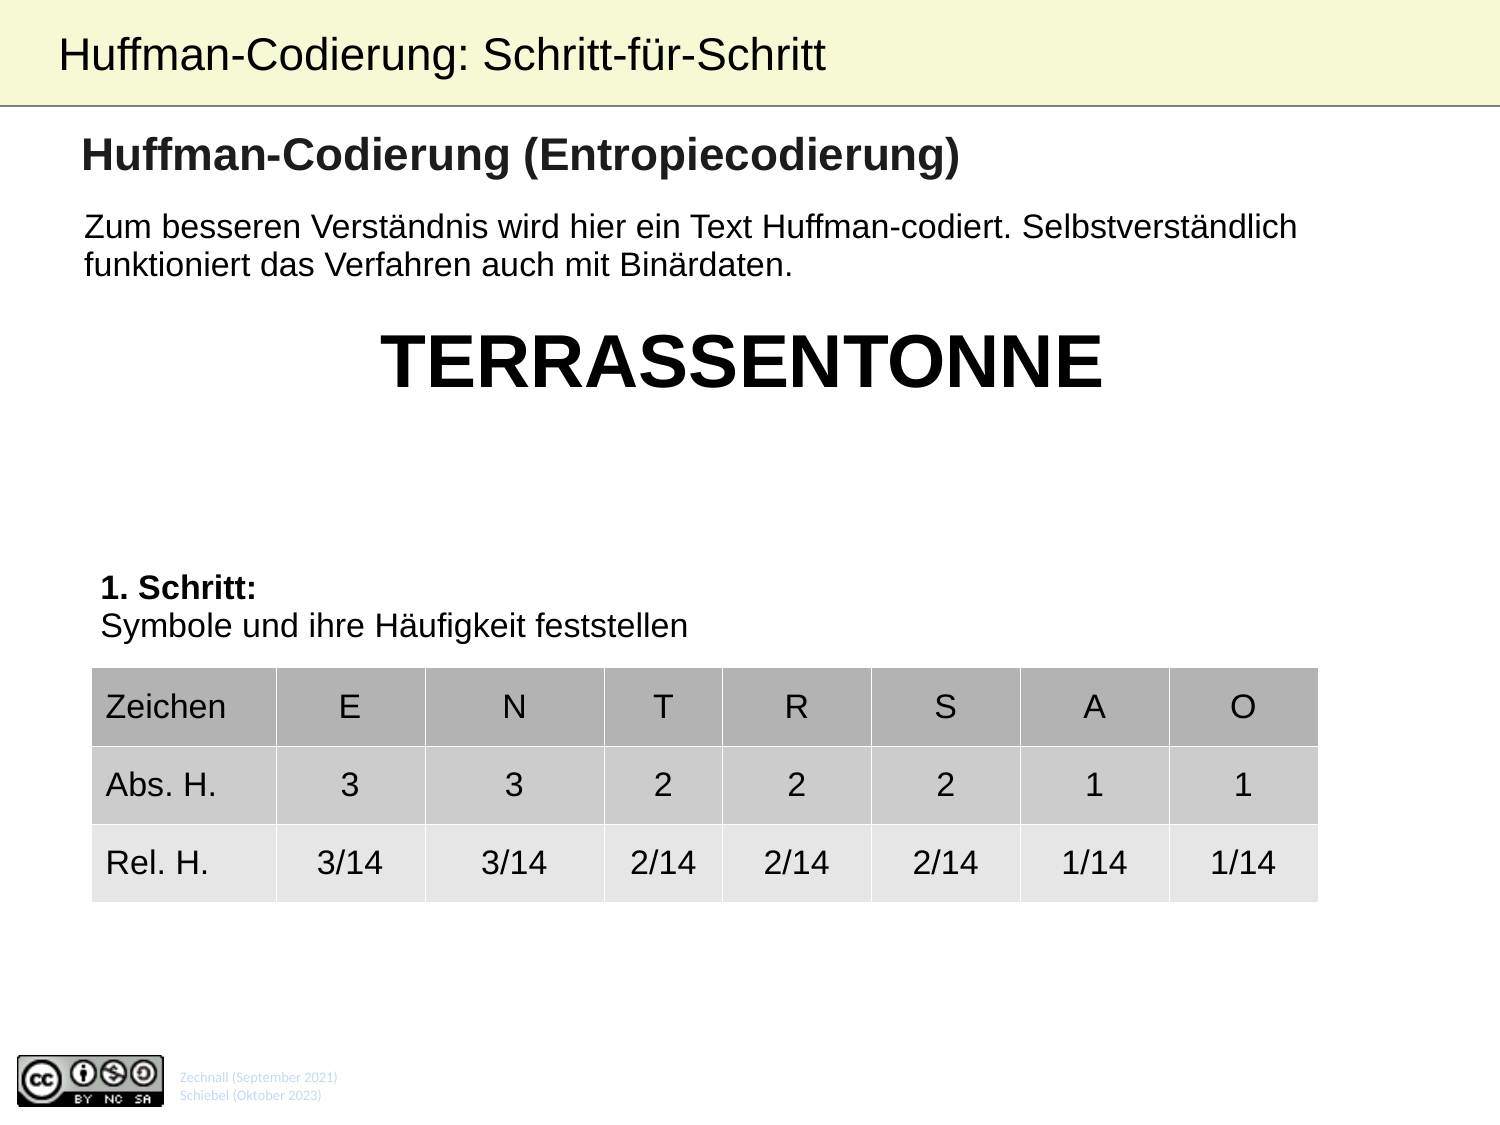

# Huffman-Codierung: Schritt-für-Schritt
Huffman-Codierung (Entropiecodierung)
Zum besseren Verständnis wird hier ein Text Huffman-codiert. Selbstverständlich funktioniert das Verfahren auch mit Binärdaten.
TERRASSENTONNE
1. Schritt:
Symbole und ihre Häufigkeit feststellen
| Zeichen | E | N | T | R | S | A | O |
| --- | --- | --- | --- | --- | --- | --- | --- |
| Abs. H. | 3 | 3 | 2 | 2 | 2 | 1 | 1 |
| Rel. H. | 3/14 | 3/14 | 2/14 | 2/14 | 2/14 | 1/14 | 1/14 |